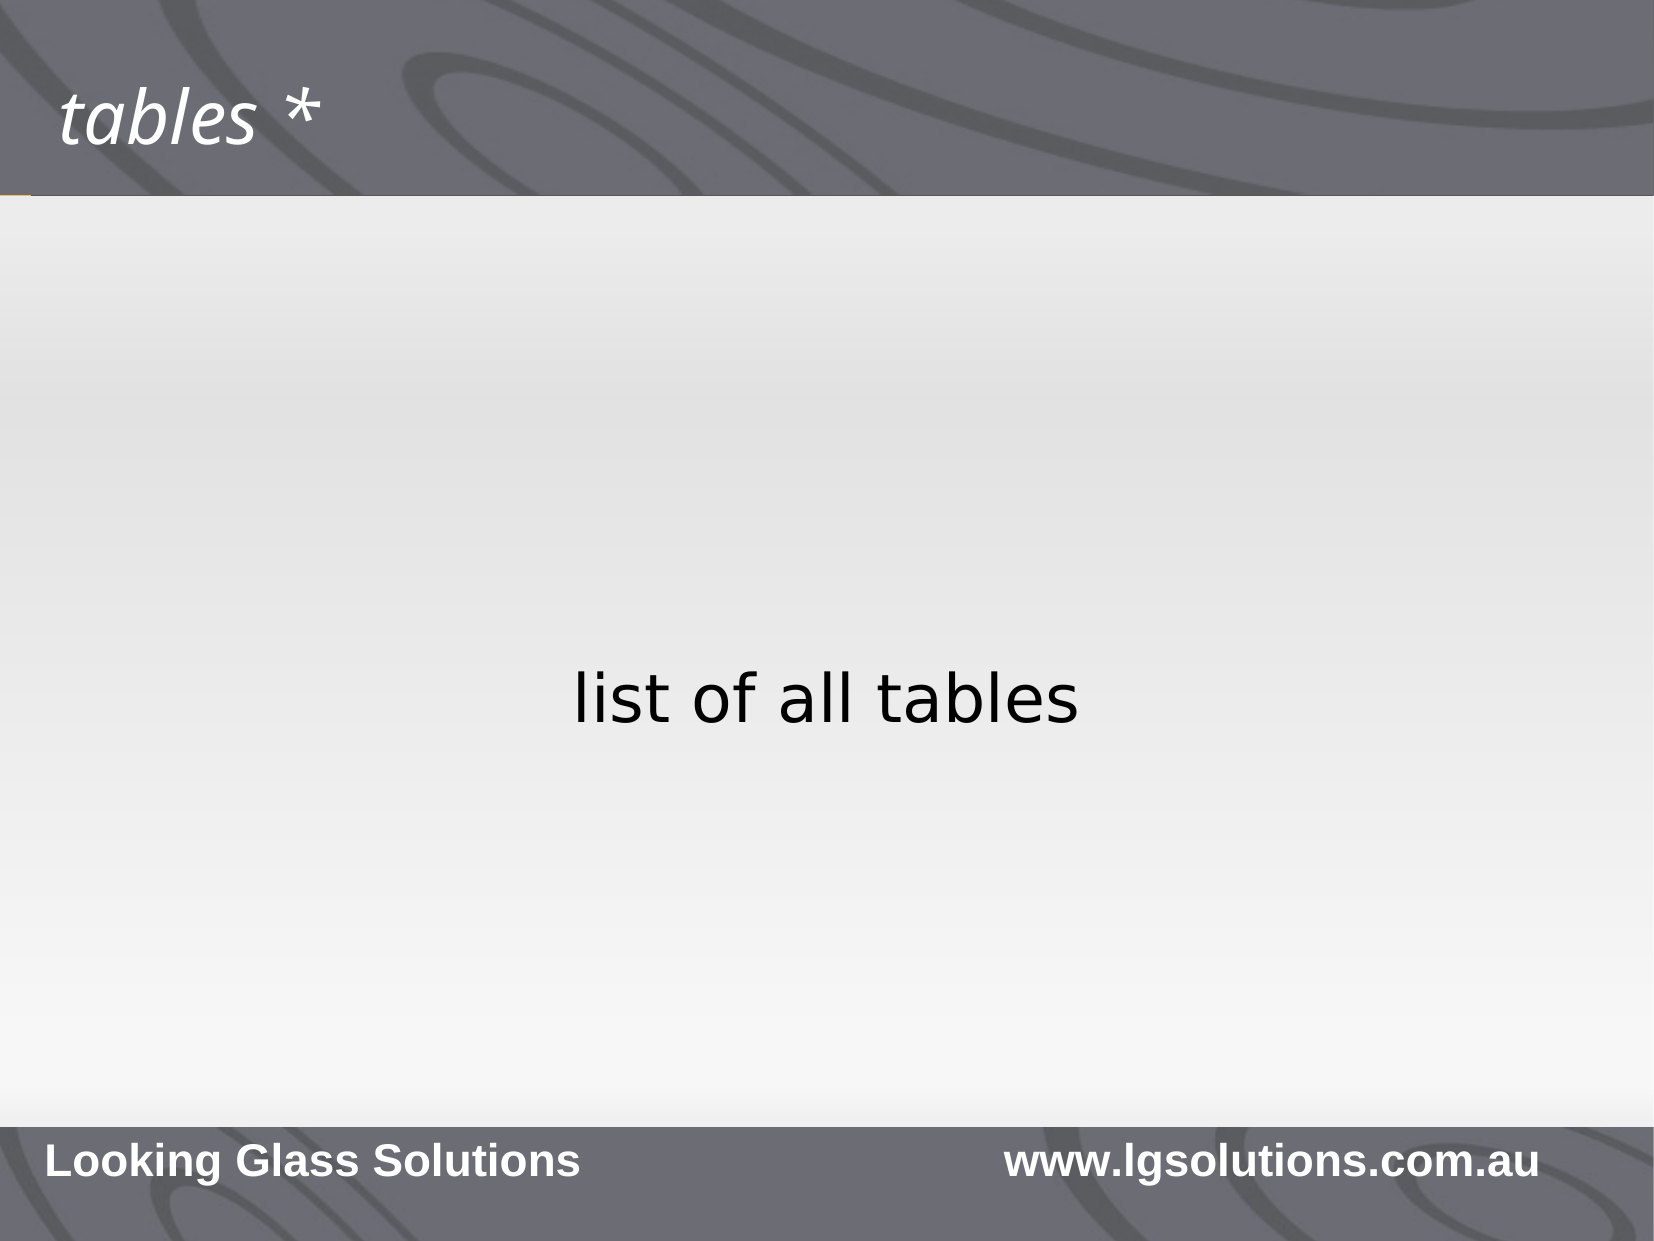

# tables *
list of all tables